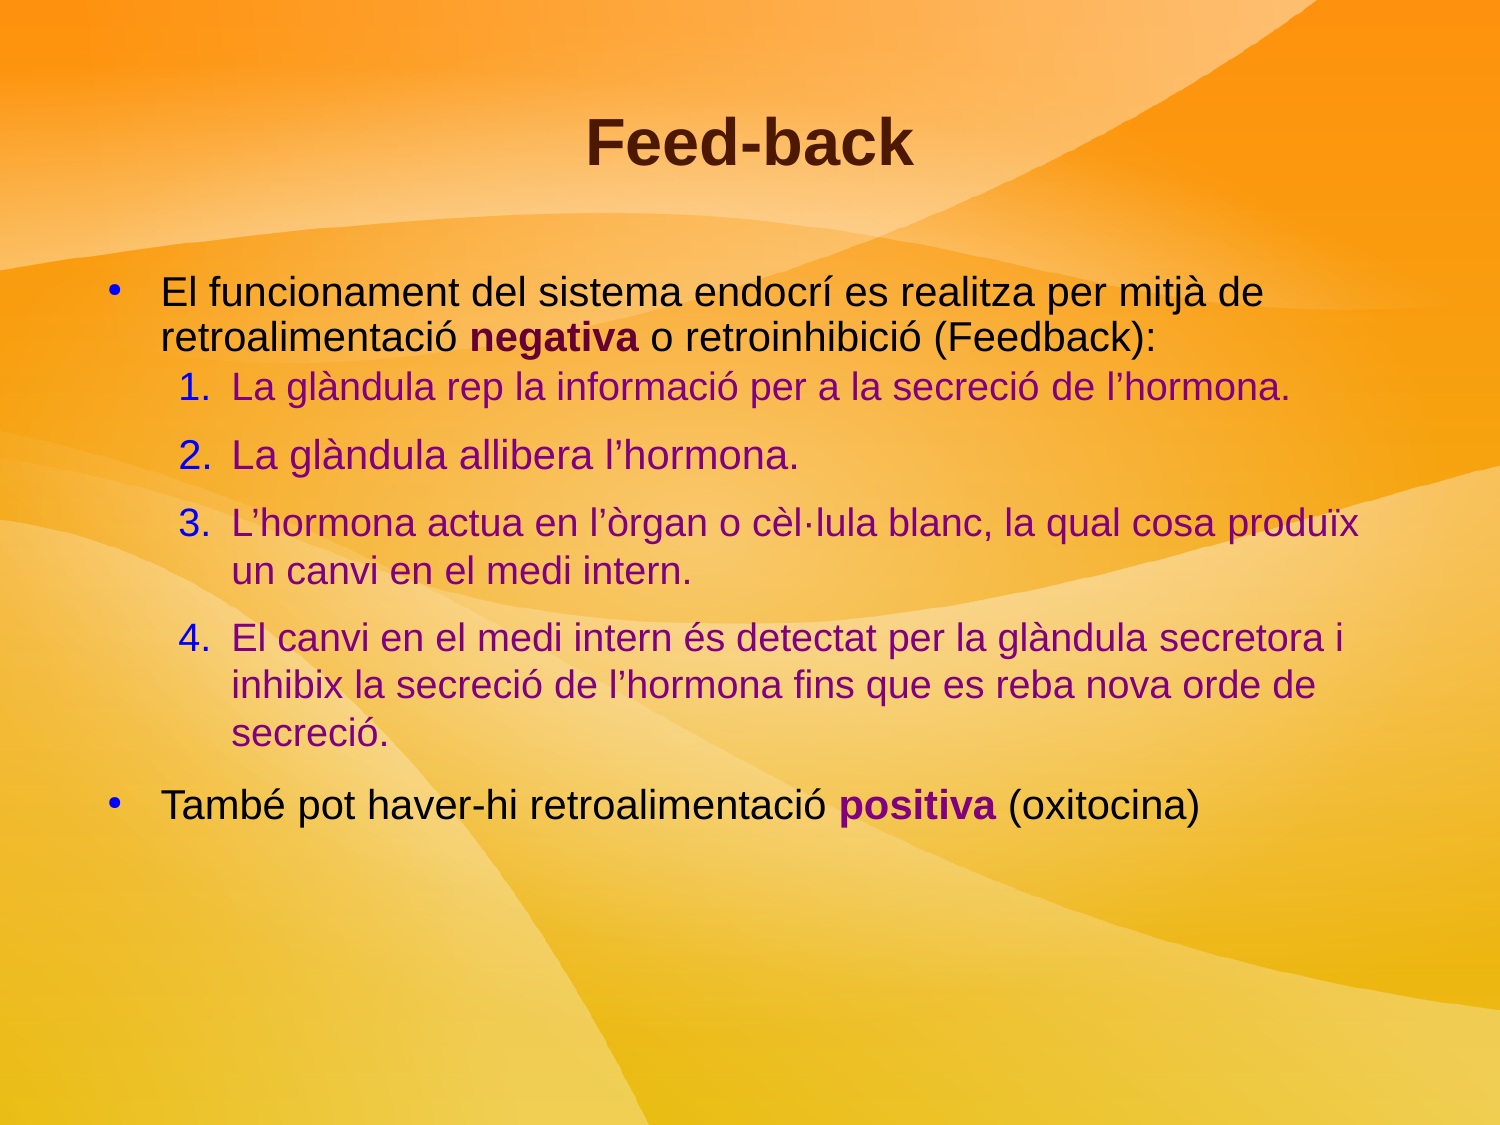

# Feed-back
El funcionament del sistema endocrí es realitza per mitjà de retroalimentació negativa o retroinhibició (Feedback):
La glàndula rep la informació per a la secreció de l’hormona.
La glàndula allibera l’hormona.
L’hormona actua en l’òrgan o cèl·lula blanc, la qual cosa produïx un canvi en el medi intern.
El canvi en el medi intern és detectat per la glàndula secretora i inhibix la secreció de l’hormona fins que es reba nova orde de secreció.
També pot haver-hi retroalimentació positiva (oxitocina)